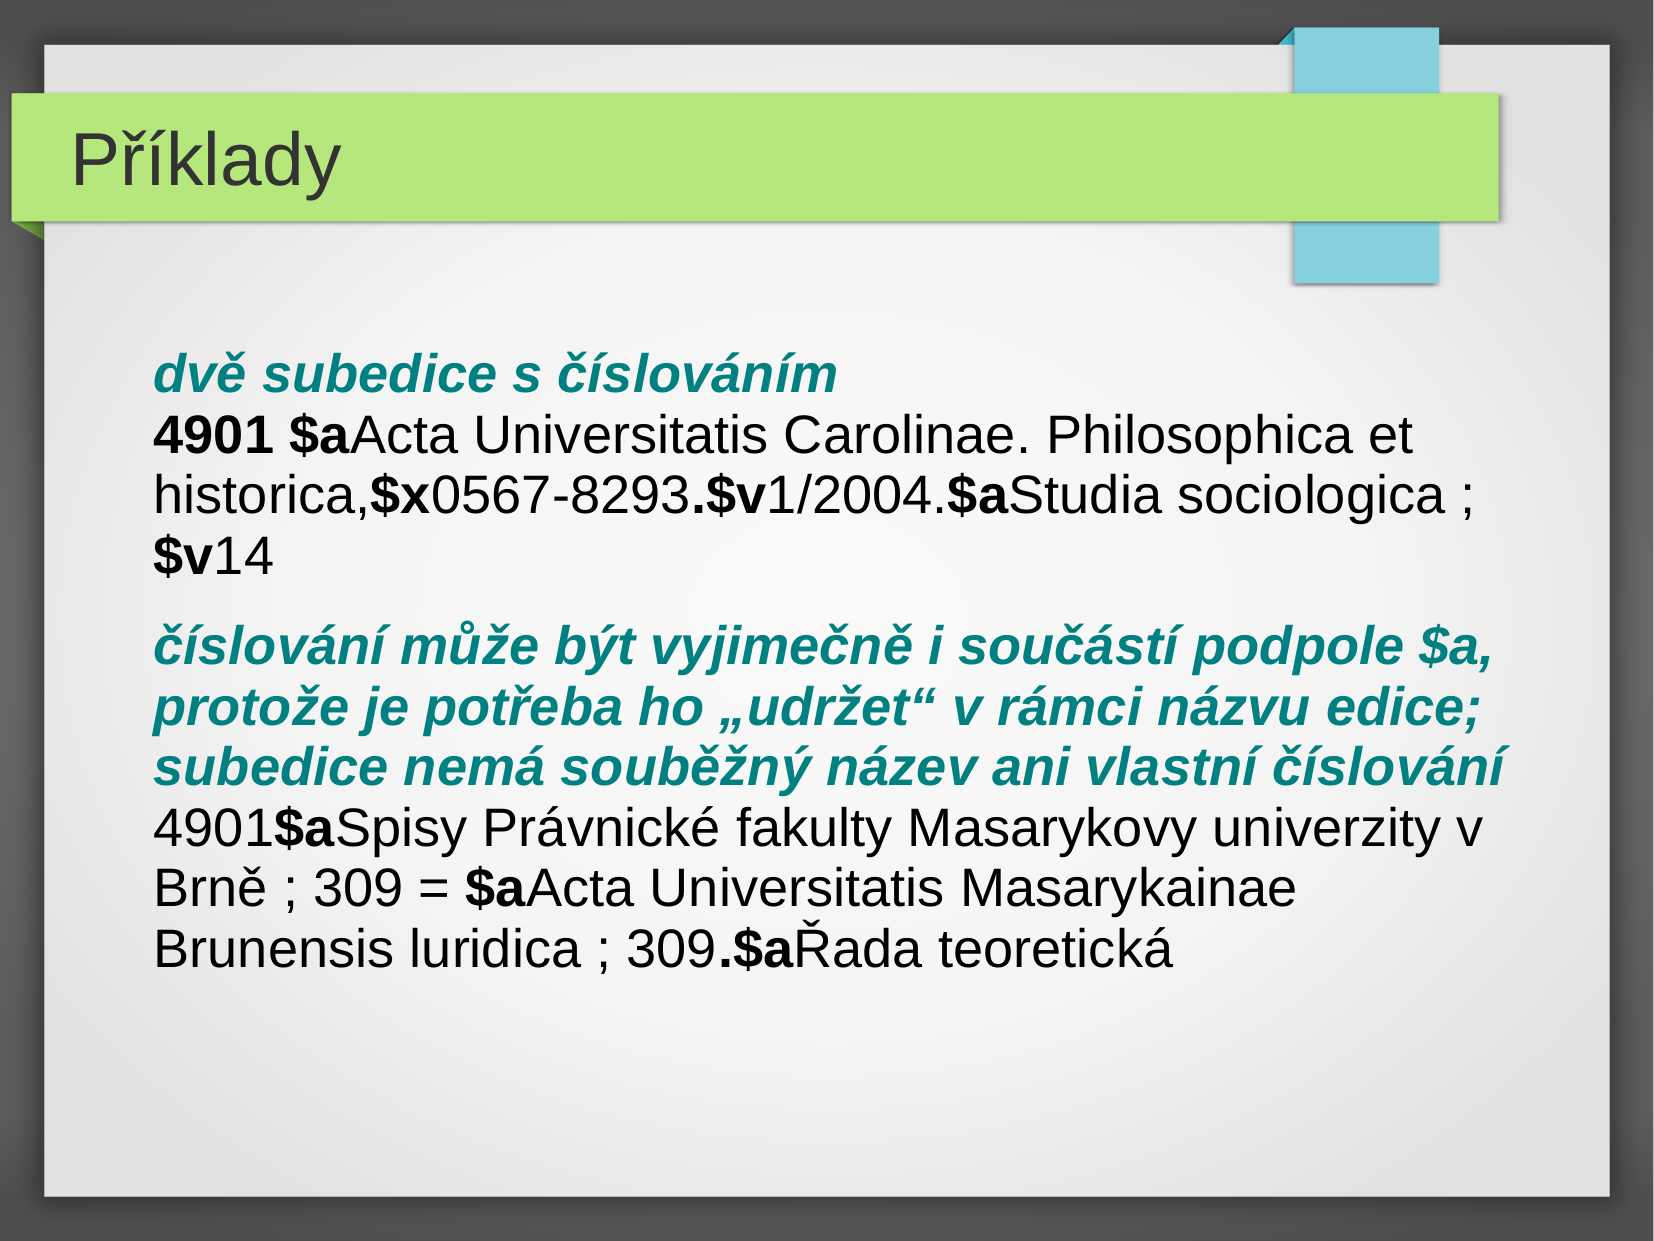

# Příklady
dvě subedice s číslováním
4901 $aActa Universitatis Carolinae. Philosophica et historica,$x0567-8293.$v1/2004.$aStudia sociologica ;$v14
číslování může být vyjimečně i součástí podpole $a, protože je potřeba ho „udržet“ v rámci názvu edice; subedice nemá souběžný název ani vlastní číslování
4901$aSpisy Právnické fakulty Masarykovy univerzity v Brně ; 309 = $aActa Universitatis Masarykainae Brunensis luridica ; 309.$aŘada teoretická